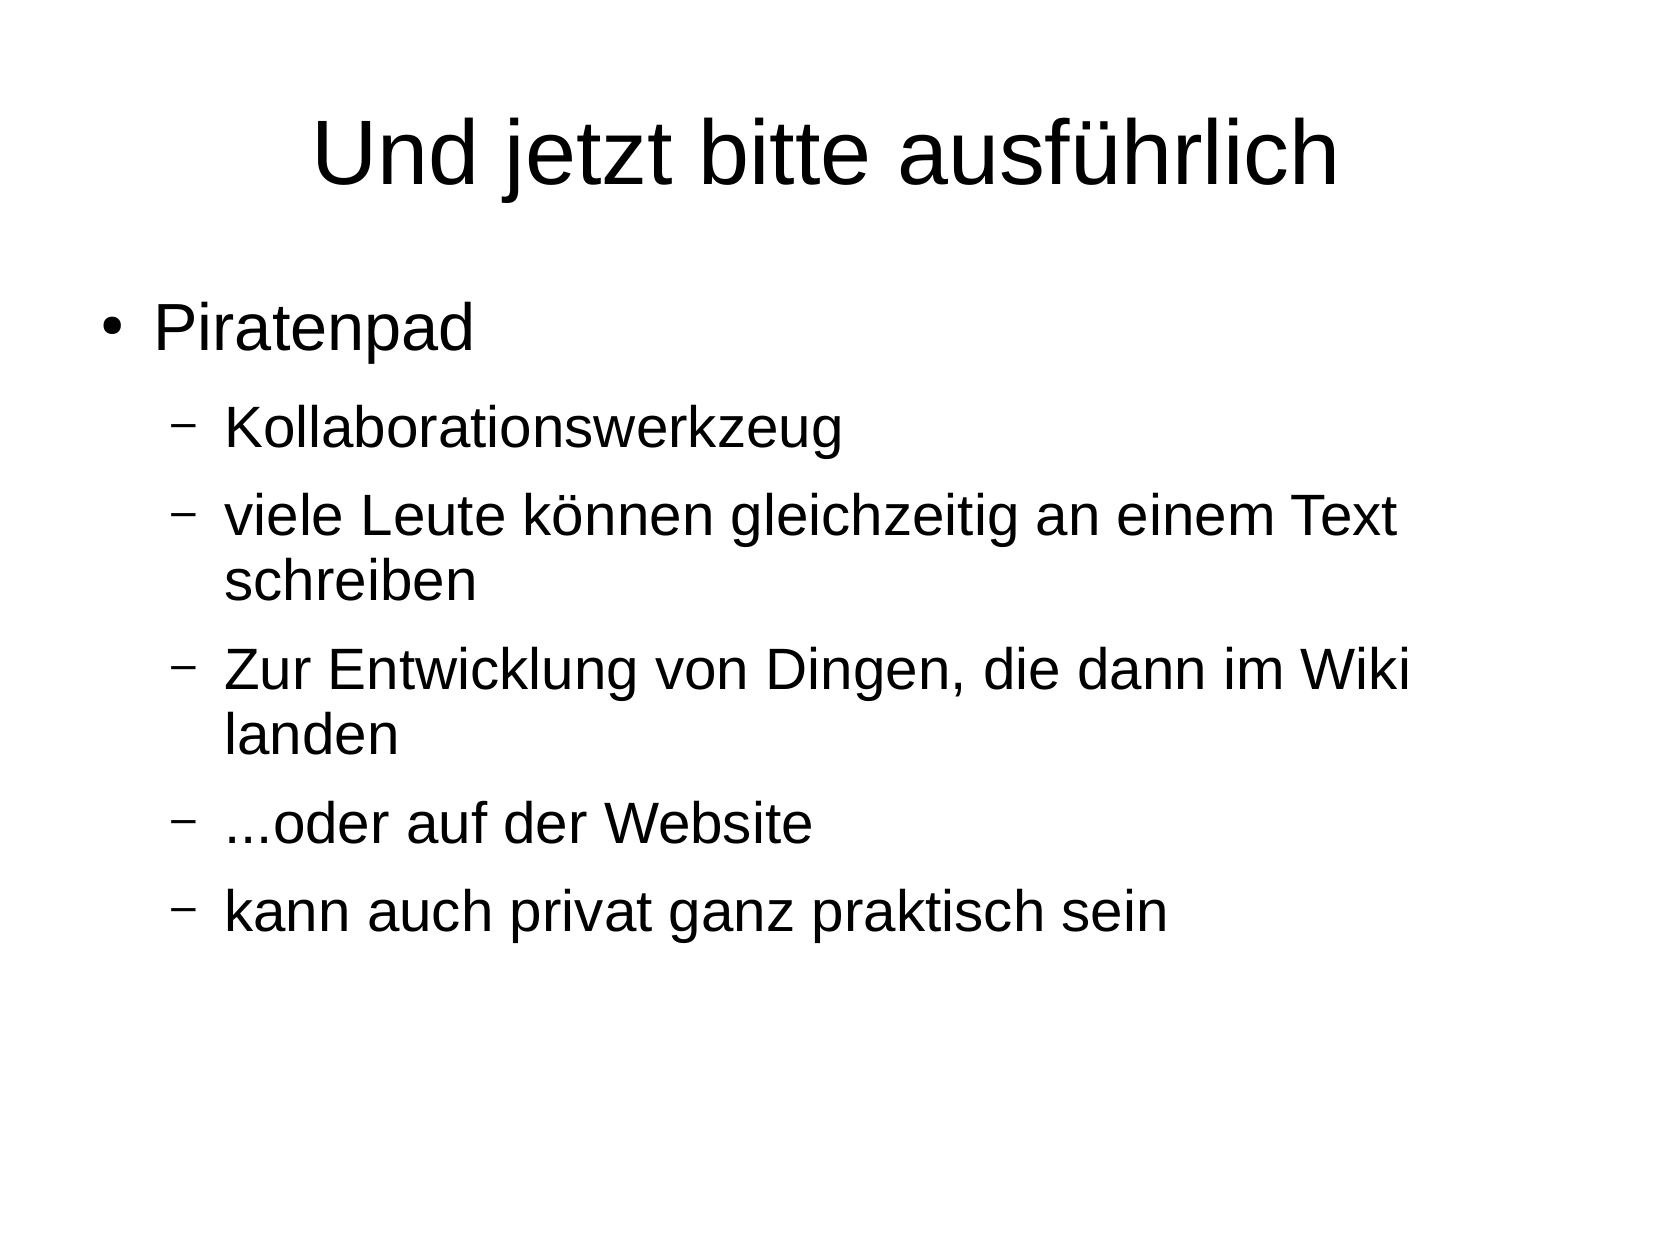

# Und jetzt bitte ausführlich
Piratenpad
Kollaborationswerkzeug
viele Leute können gleichzeitig an einem Text schreiben
Zur Entwicklung von Dingen, die dann im Wiki landen
...oder auf der Website
kann auch privat ganz praktisch sein